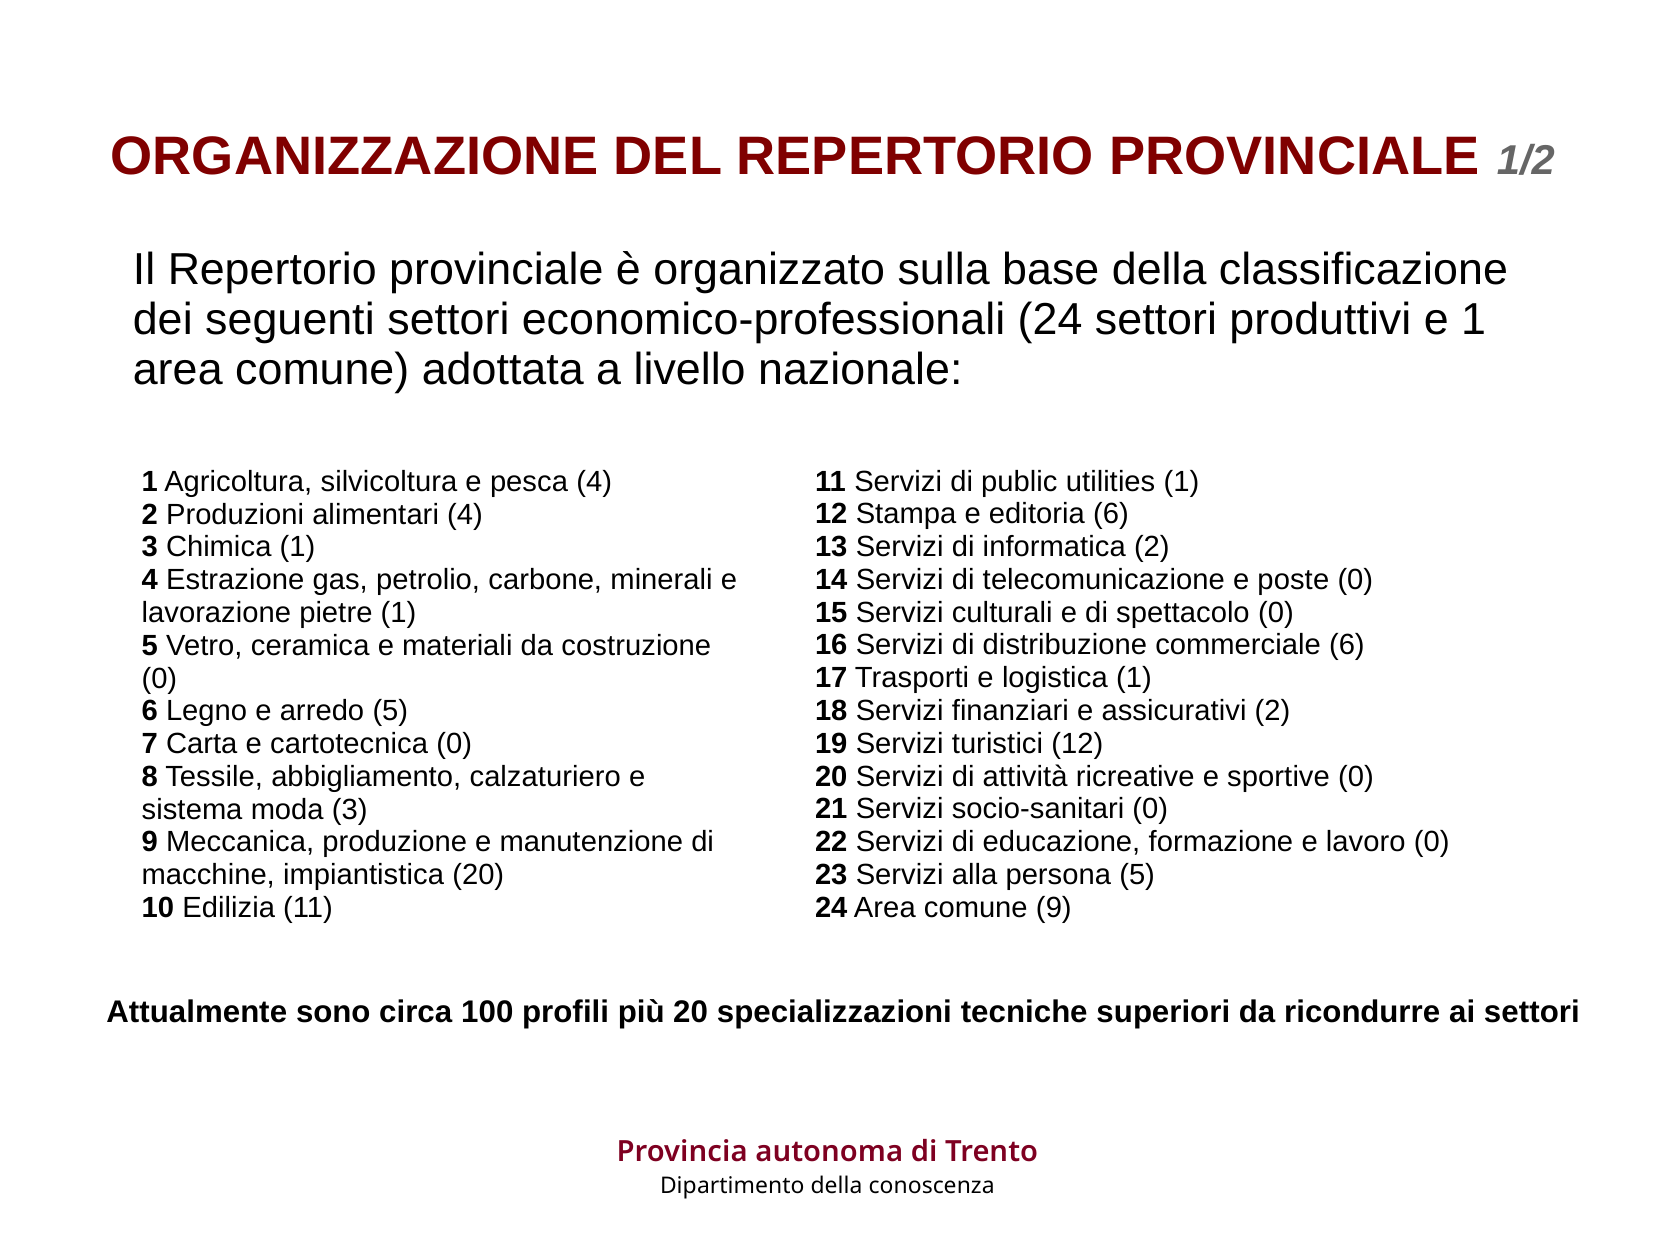

# ORGANIZZAZIONE DEL REPERTORIO PROVINCIALE 1/2
Il Repertorio provinciale è organizzato sulla base della classificazione dei seguenti settori economico-professionali (24 settori produttivi e 1 area comune) adottata a livello nazionale:
1 Agricoltura, silvicoltura e pesca (4)
2 Produzioni alimentari (4)
3 Chimica (1)
4 Estrazione gas, petrolio, carbone, minerali e lavorazione pietre (1)
5 Vetro, ceramica e materiali da costruzione (0)
6 Legno e arredo (5)
7 Carta e cartotecnica (0)
8 Tessile, abbigliamento, calzaturiero e sistema moda (3)
9 Meccanica, produzione e manutenzione di macchine, impiantistica (20)
10 Edilizia (11)
11 Servizi di public utilities (1)
12 Stampa e editoria (6)
13 Servizi di informatica (2)
14 Servizi di telecomunicazione e poste (0)
15 Servizi culturali e di spettacolo (0)
16 Servizi di distribuzione commerciale (6)
17 Trasporti e logistica (1)
18 Servizi finanziari e assicurativi (2)
19 Servizi turistici (12)
20 Servizi di attività ricreative e sportive (0)
21 Servizi socio-sanitari (0)
22 Servizi di educazione, formazione e lavoro (0)
23 Servizi alla persona (5)
24 Area comune (9)
Attualmente sono circa 100 profili più 20 specializzazioni tecniche superiori da ricondurre ai settori